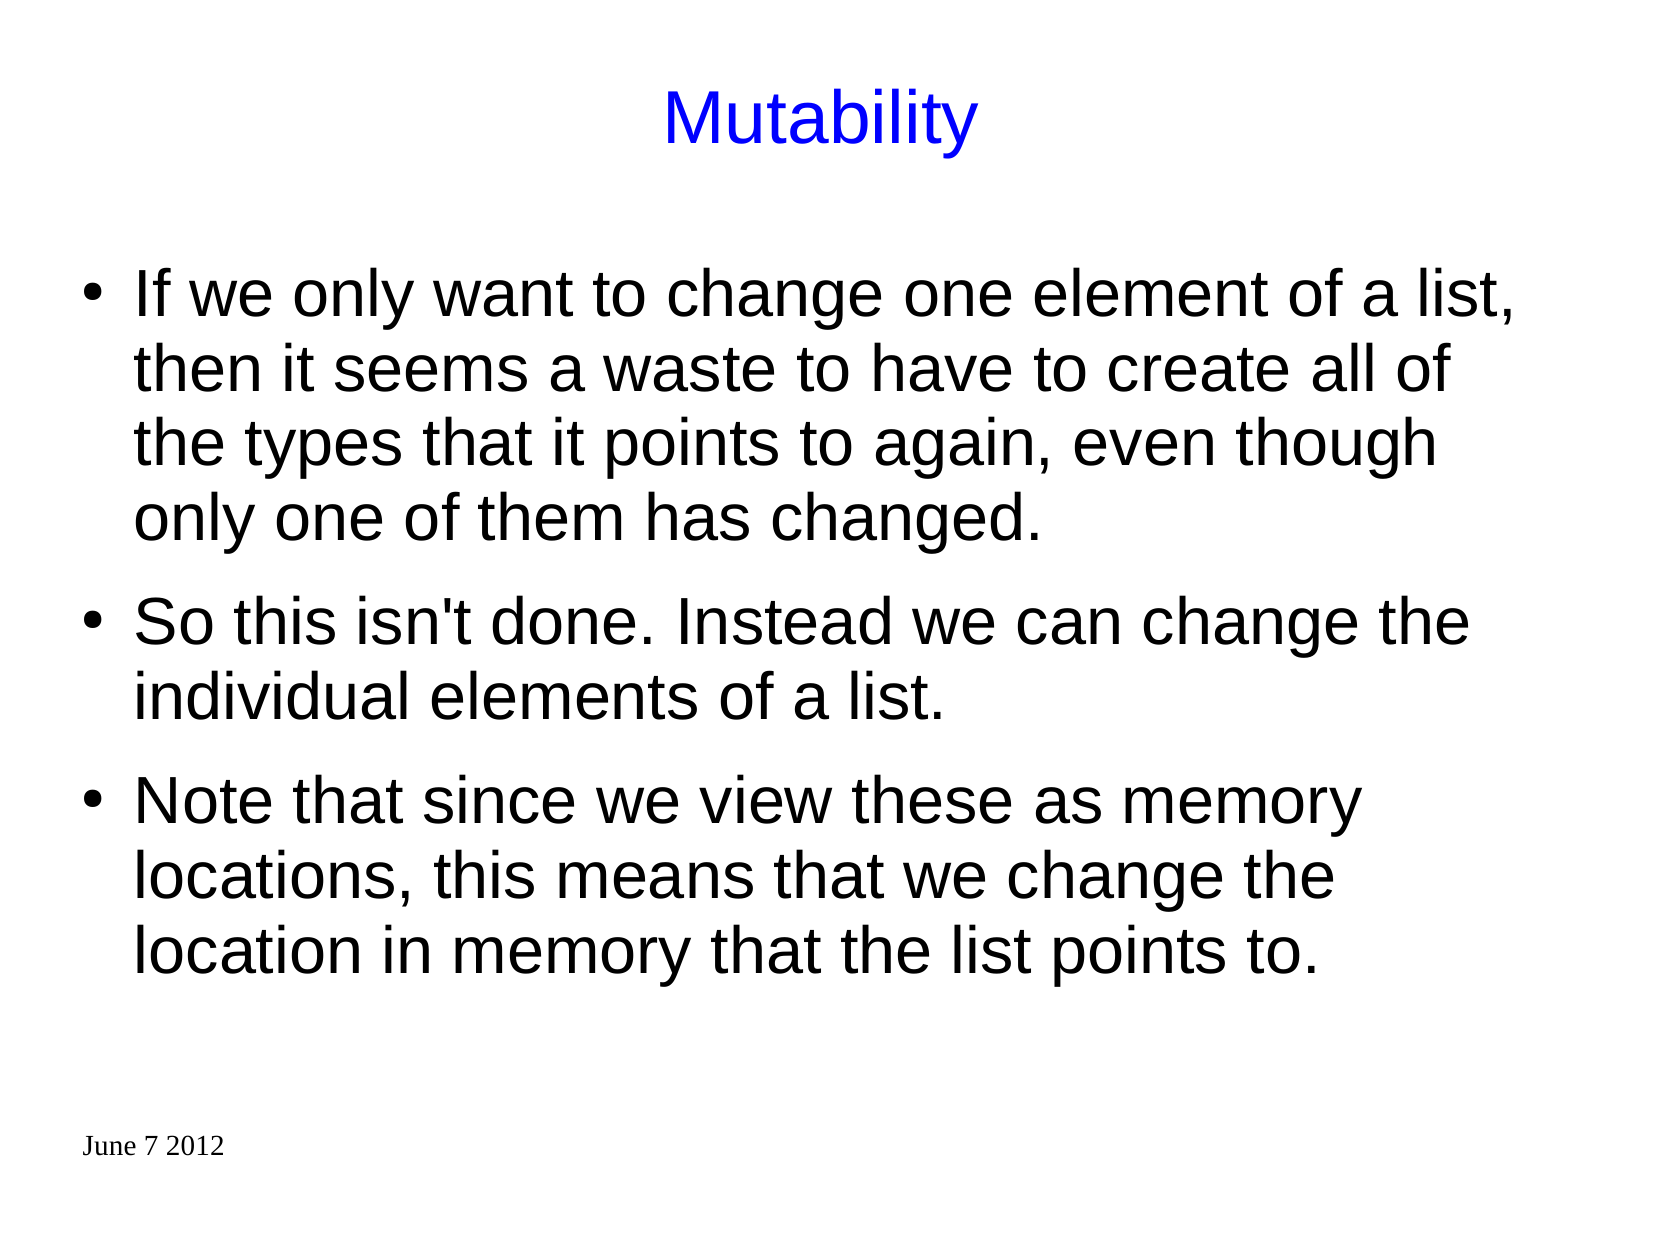

# Mutability
If we only want to change one element of a list, then it seems a waste to have to create all of the types that it points to again, even though only one of them has changed.
So this isn't done. Instead we can change the individual elements of a list.
Note that since we view these as memory locations, this means that we change the location in memory that the list points to.
June 7 2012